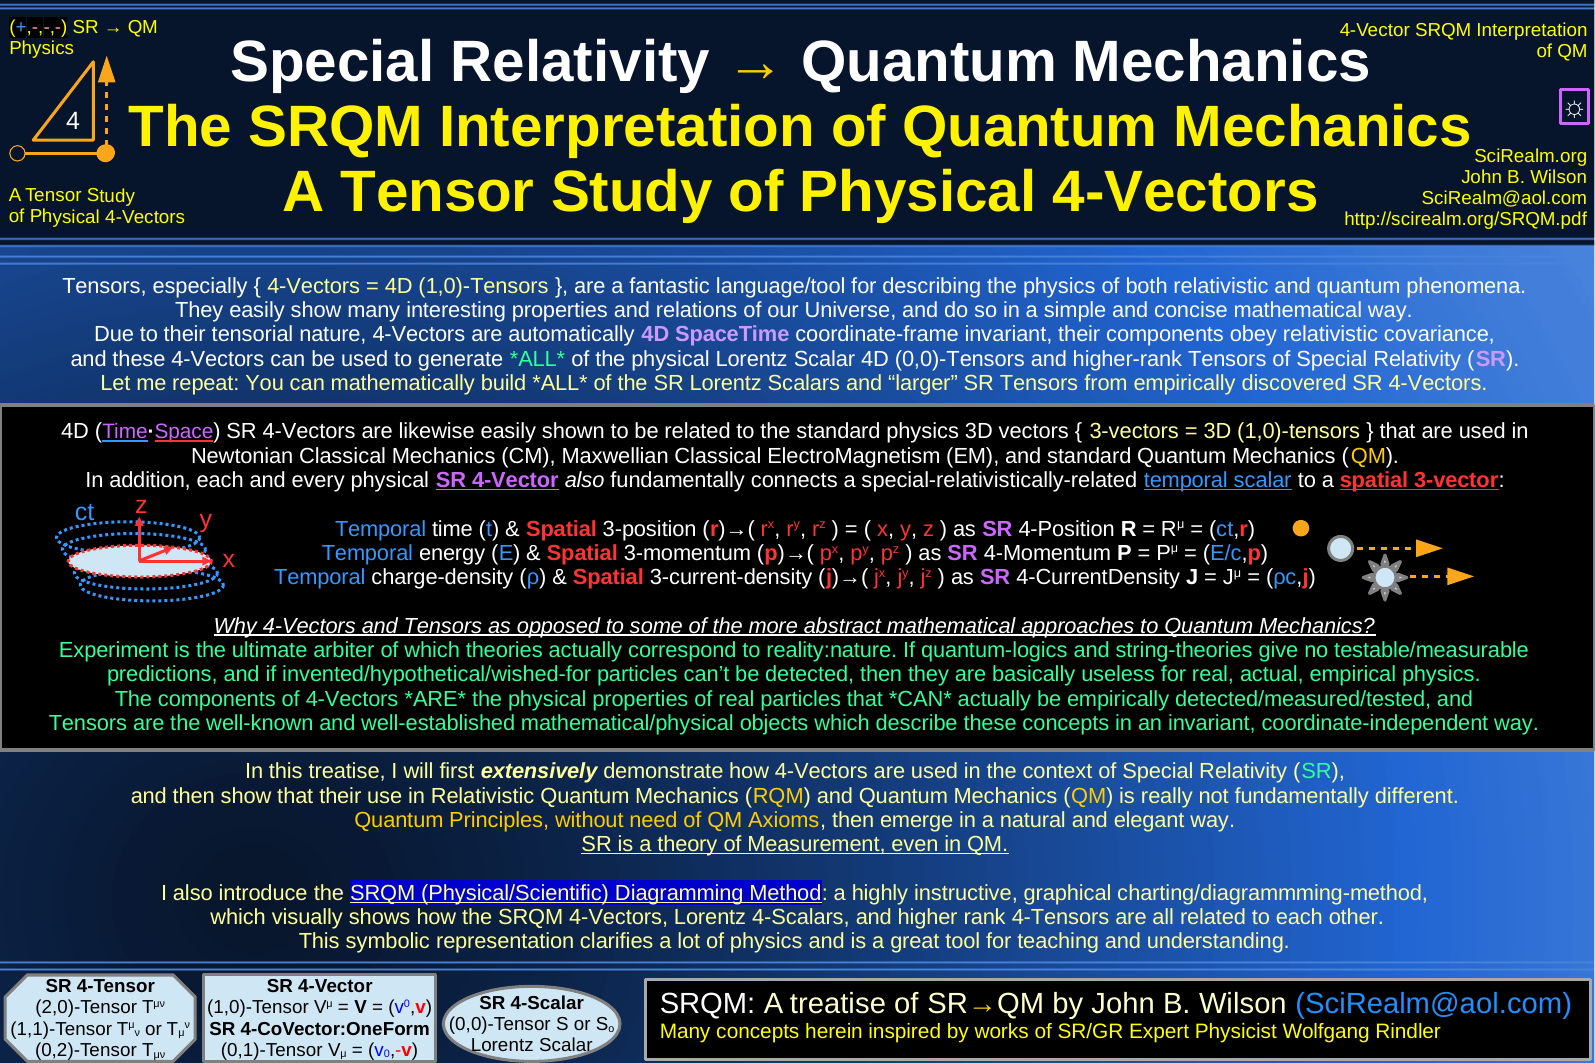

(+,-,-,-) SR → QM
Physics
A Tensor Study
of Physical 4-Vectors
4-Vector SRQM Interpretation
of QM
SciRealm.org
John B. Wilson
SciRealm@aol.com
http://scirealm.org/SRQM.pdf
Special Relativity → Quantum Mechanics
The SRQM Interpretation of Quantum Mechanics
A Tensor Study of Physical 4-Vectors
4
☼
# Tensors, especially { 4-Vectors = 4D (1,0)-Tensors }, are a fantastic language/tool for describing the physics of both relativistic and quantum phenomena. They easily show many interesting properties and relations of our Universe, and do so in a simple and concise mathematical way. Due to their tensorial nature, 4-Vectors are automatically 4D SpaceTime coordinate-frame invariant, their components obey relativistic covariance, and these 4-Vectors can be used to generate *ALL* of the physical Lorentz Scalar 4D (0,0)-Tensors and higher-rank Tensors of Special Relativity (SR). Let me repeat: You can mathematically build *ALL* of the SR Lorentz Scalars and “larger” SR Tensors from empirically discovered SR 4-Vectors. 4D (Time·Space) SR 4-Vectors are likewise easily shown to be related to the standard physics 3D vectors { 3-vectors = 3D (1,0)-tensors } that are used in Newtonian Classical Mechanics (CM), Maxwellian Classical ElectroMagnetism (EM), and standard Quantum Mechanics (QM). In addition, each and every physical SR 4-Vector also fundamentally connects a special-relativistically-related temporal scalar to a spatial 3-vector: Temporal time (t) & Spatial 3-position (r)→( rx, ry, rz ) = ( x, y, z ) as SR 4-Position R = Rμ = (ct,r) Temporal energy (E) & Spatial 3-momentum (p)→( px, py, pz ) as SR 4-Momentum P = Pμ = (E/c,p) Temporal charge-density (ρ) & Spatial 3-current-density (j)→( jx, jy, jz ) as SR 4-CurrentDensity J = Jμ = (ρc,j) Why 4-Vectors and Tensors as opposed to some of the more abstract mathematical approaches to Quantum Mechanics? Experiment is the ultimate arbiter of which theories actually correspond to reality:nature. If quantum-logics and string-theories give no testable/measurable predictions, and if invented/hypothetical/wished-for particles can’t be detected, then they are basically useless for real, actual, empirical physics. The components of 4-Vectors *ARE* the physical properties of real particles that *CAN* actually be empirically detected/measured/tested, and Tensors are the well-known and well-established mathematical/physical objects which describe these concepts in an invariant, coordinate-independent way. In this treatise, I will first extensively demonstrate how 4-Vectors are used in the context of Special Relativity (SR), and then show that their use in Relativistic Quantum Mechanics (RQM) and Quantum Mechanics (QM) is really not fundamentally different. Quantum Principles, without need of QM Axioms, then emerge in a natural and elegant way. SR is a theory of Measurement, even in QM. I also introduce the SRQM (Physical/Scientific) Diagramming Method: a highly instructive, graphical charting/diagrammming-method, which visually shows how the SRQM 4-Vectors, Lorentz 4-Scalars, and higher rank 4-Tensors are all related to each other. This symbolic representation clarifies a lot of physics and is a great tool for teaching and understanding.
z
ct
y
x
SR 4-Tensor
(2,0)-Tensor Tμν
(1,1)-Tensor Tμν or Tμν
(0,2)-Tensor Tμν
SR 4-Vector
(1,0)-Tensor Vμ = V = (v0,v)
SR 4-CoVector:OneForm
(0,1)-Tensor Vμ = (v0,-v)
SRQM: A treatise of SR→QM by John B. Wilson (SciRealm@aol.com)
Many concepts herein inspired by works of SR/GR Expert Physicist Wolfgang Rindler
SR 4-Scalar
(0,0)-Tensor S or So
Lorentz Scalar